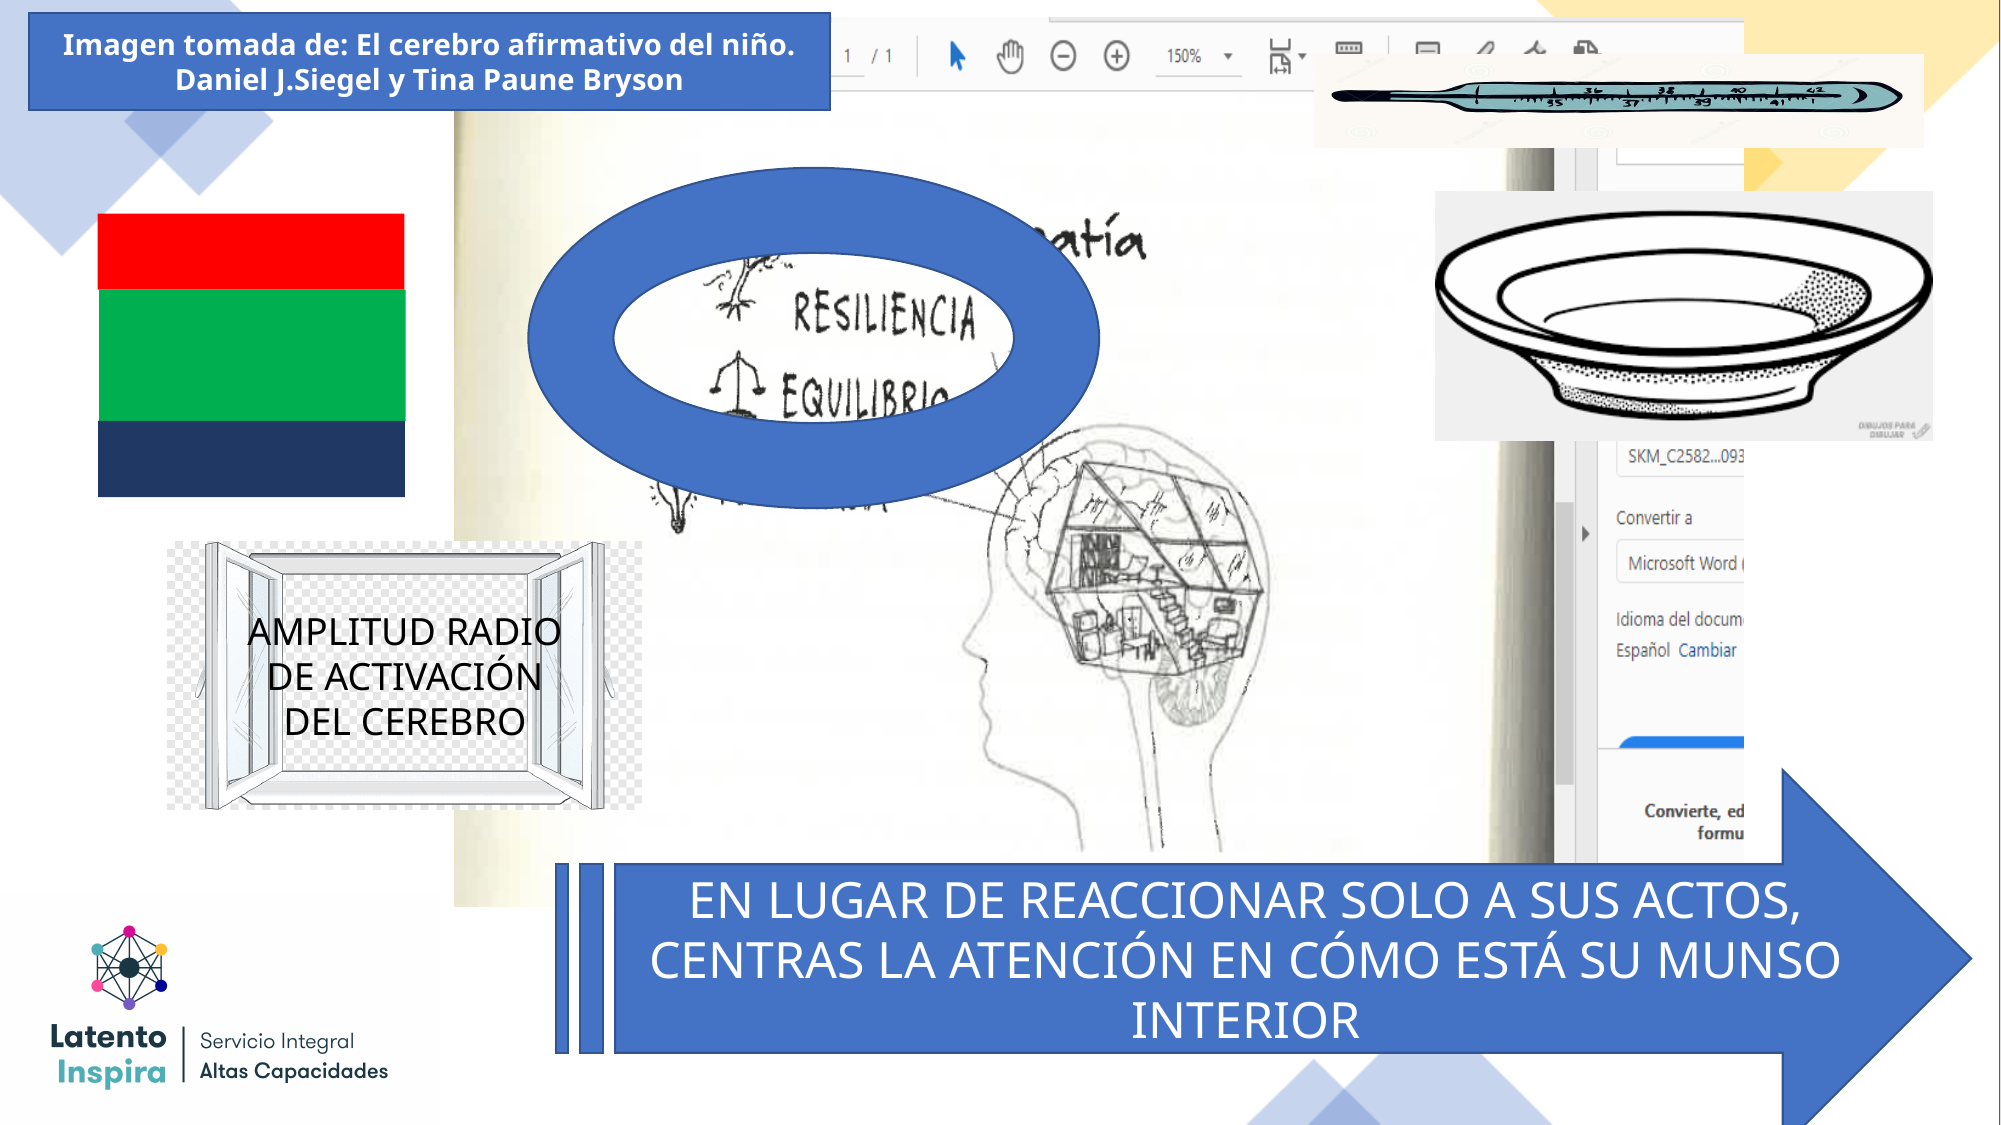

Imagen tomada de: El cerebro afirmativo del niño. Daniel J.Siegel y Tina Paune Bryson
AMPLITUD RADIO DE ACTIVACIÓN DEL CEREBRO
EN LUGAR DE REACCIONAR SOLO A SUS ACTOS, CENTRAS LA ATENCIÓN EN CÓMO ESTÁ SU MUNSO INTERIOR